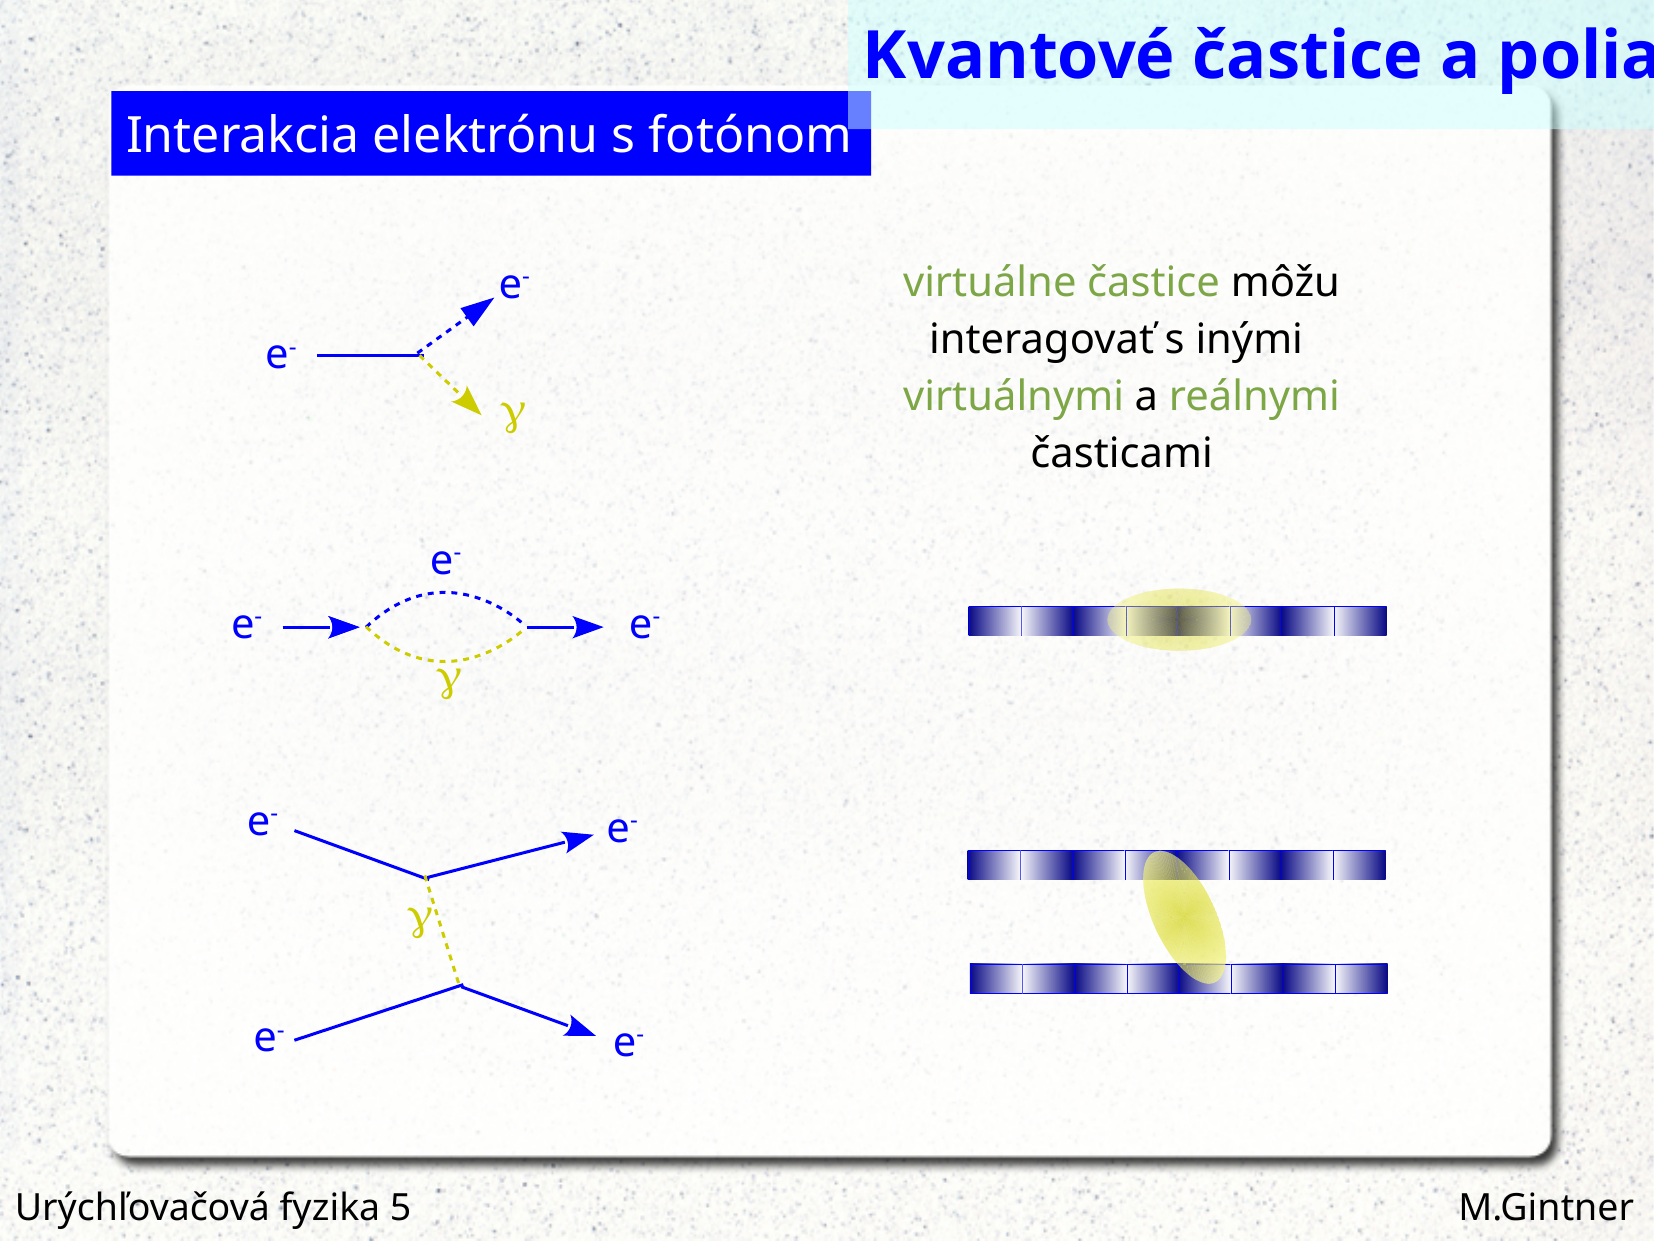

Kvantové častice a polia
Interakcia elektrónu s fotónom
virtuálne častice môžu
interagovať s inými
virtuálnymi a reálnymi
časticami
e-
e-
g
e-
e-
e-
g
e-
e-
g
e-
e-
Urýchľovačová fyzika 5
M.Gintner